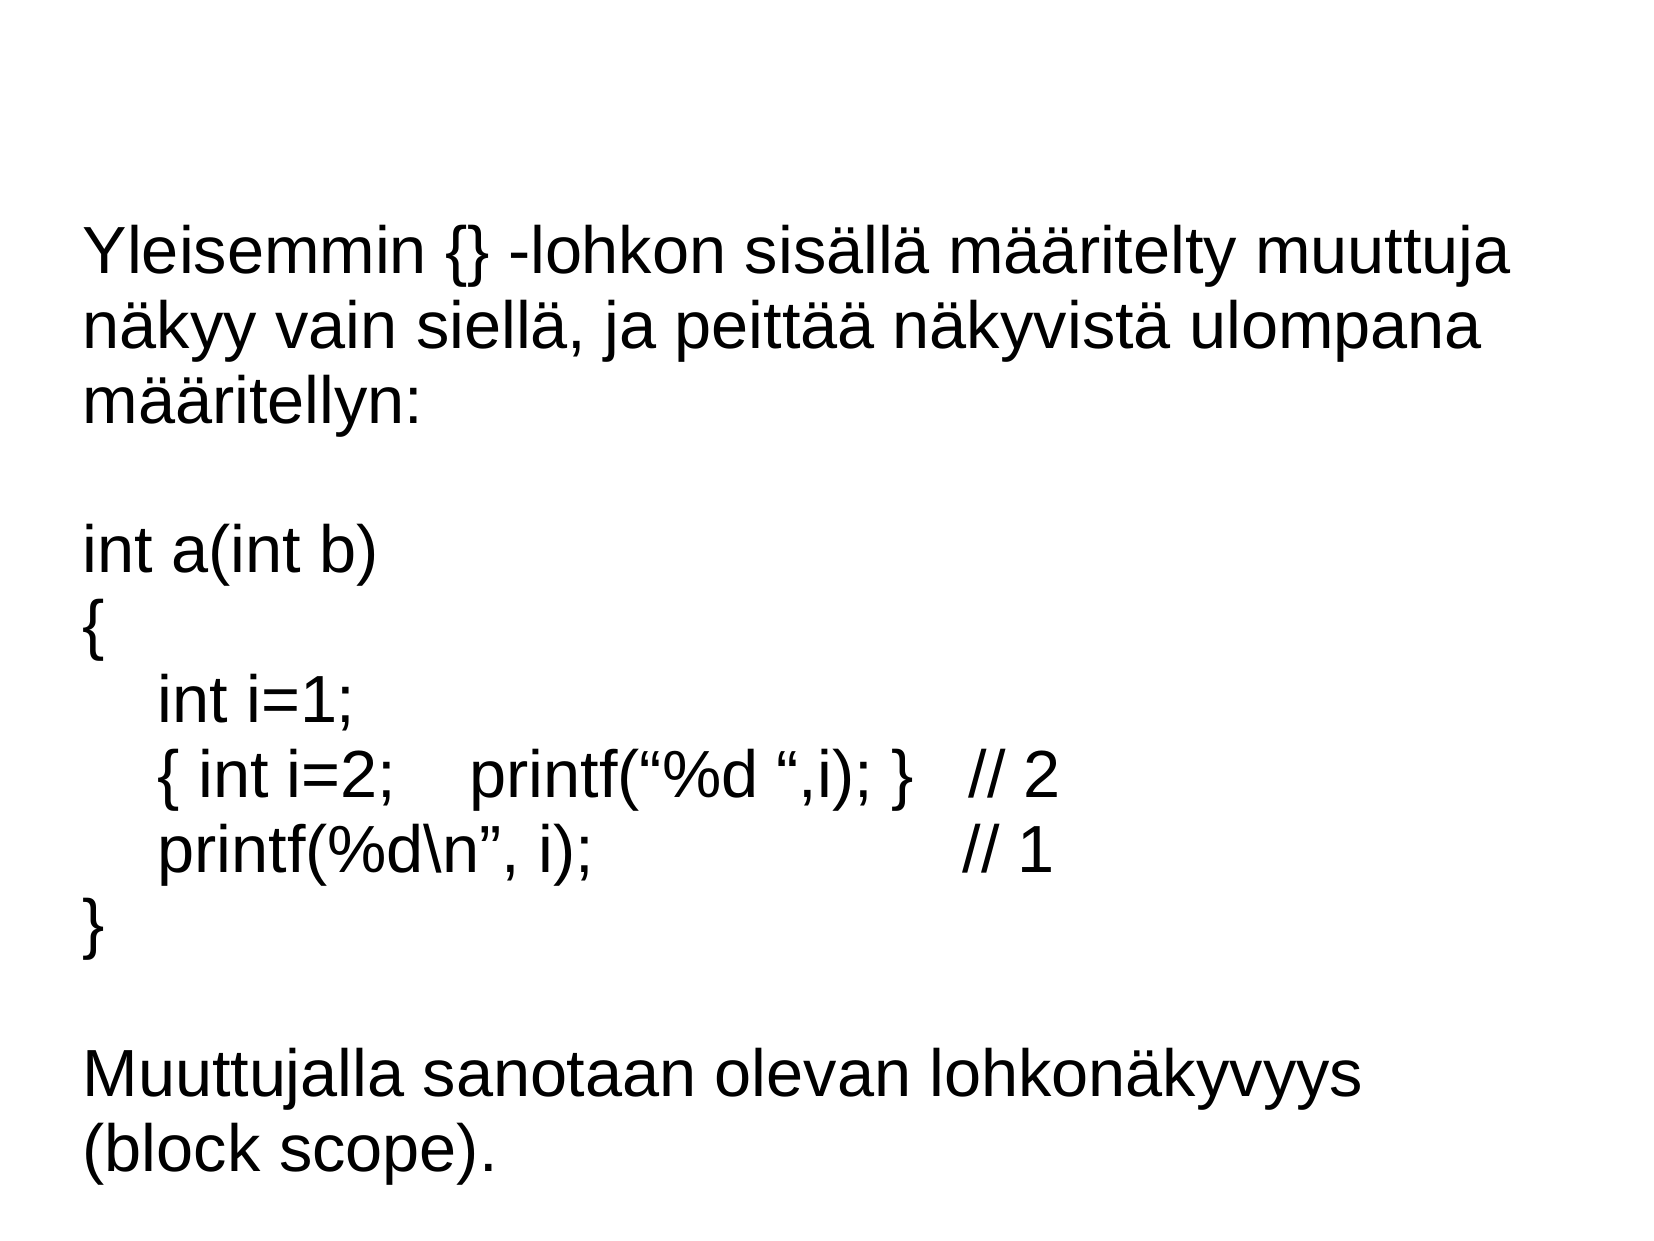

Yleisemmin {} -lohkon sisällä määritelty muuttuja näkyy vain siellä, ja peittää näkyvistä ulompana
määritellyn:
int a(int b)
{
	int i=1;
	{ int i=2; printf(“%d “,i); } // 2
	printf(%d\n”, i); // 1
}
Muuttujalla sanotaan olevan lohkonäkyvyys
(block scope).